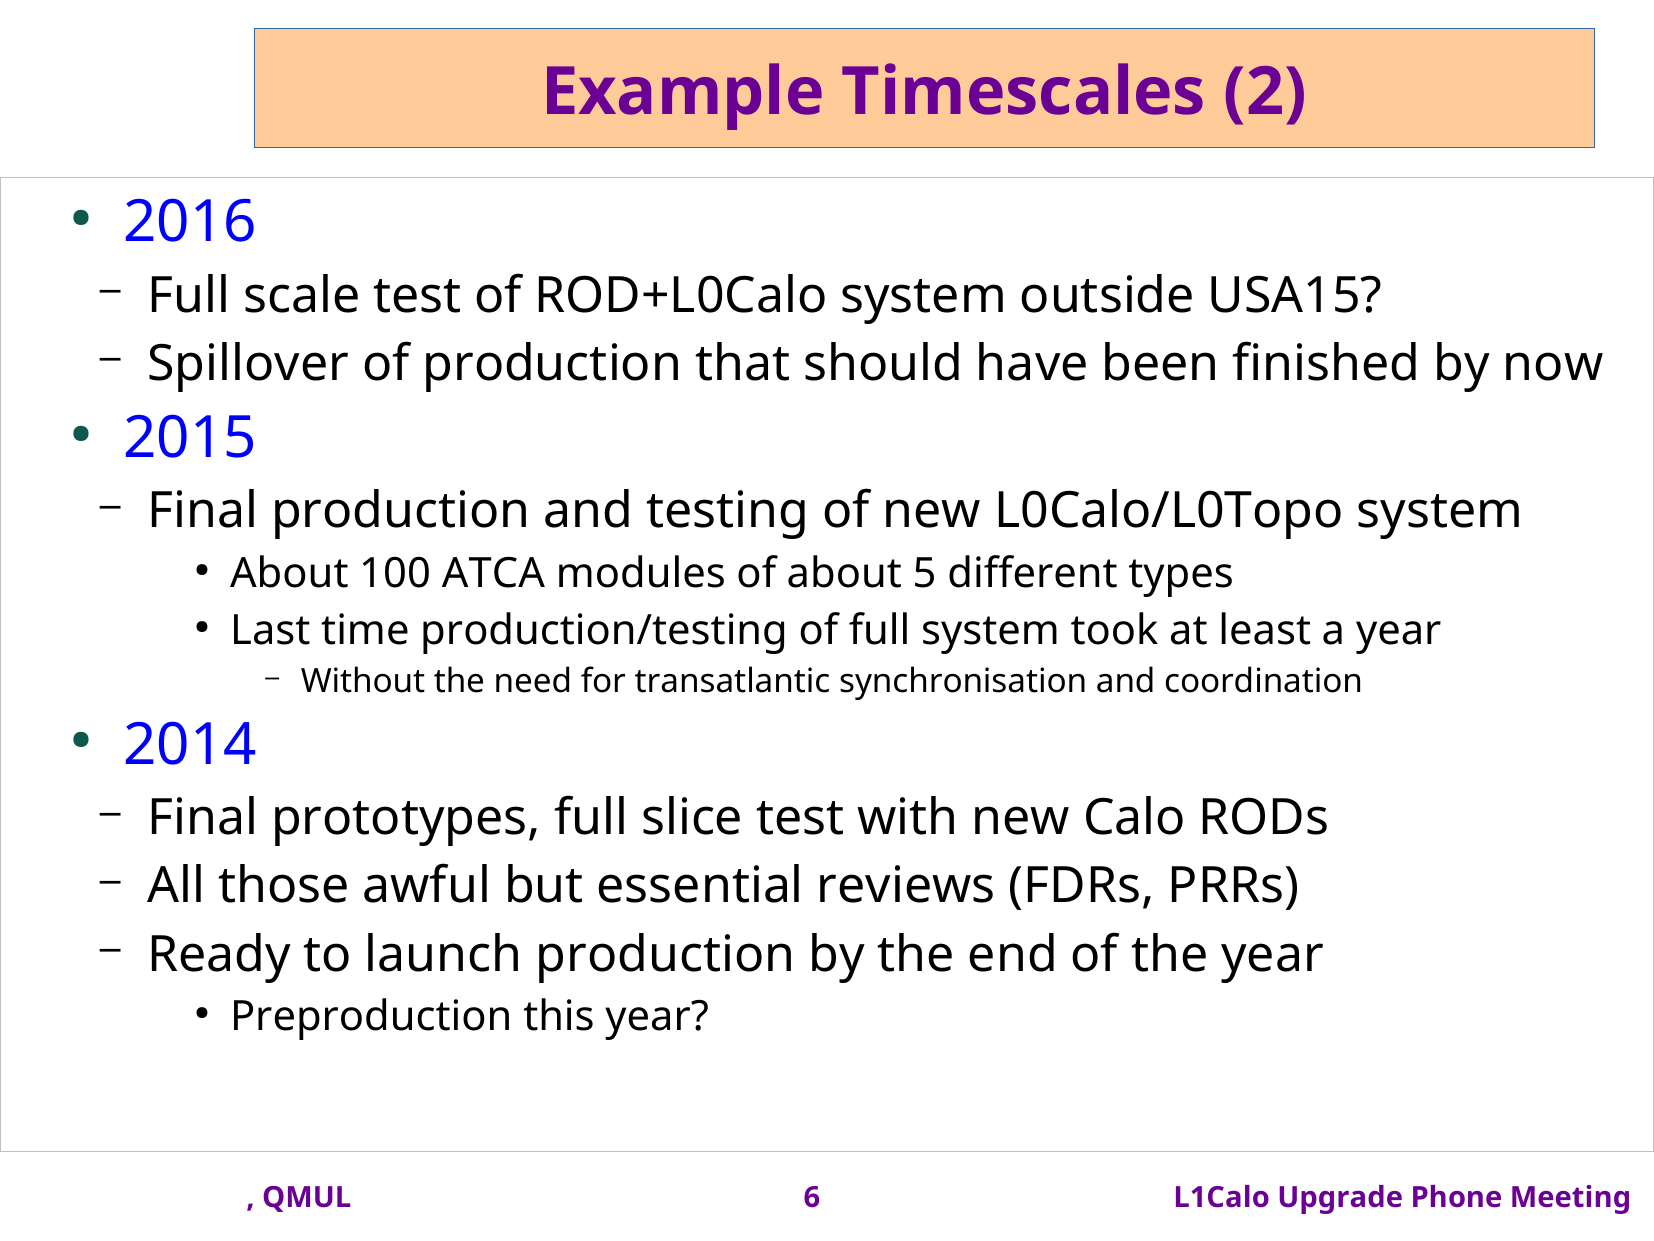

# Example Timescales (2)
2016
Full scale test of ROD+L0Calo system outside USA15?
Spillover of production that should have been finished by now
2015
Final production and testing of new L0Calo/L0Topo system
About 100 ATCA modules of about 5 different types
Last time production/testing of full system took at least a year
Without the need for transatlantic synchronisation and coordination
2014
Final prototypes, full slice test with new Calo RODs
All those awful but essential reviews (FDRs, PRRs)
Ready to launch production by the end of the year
Preproduction this year?